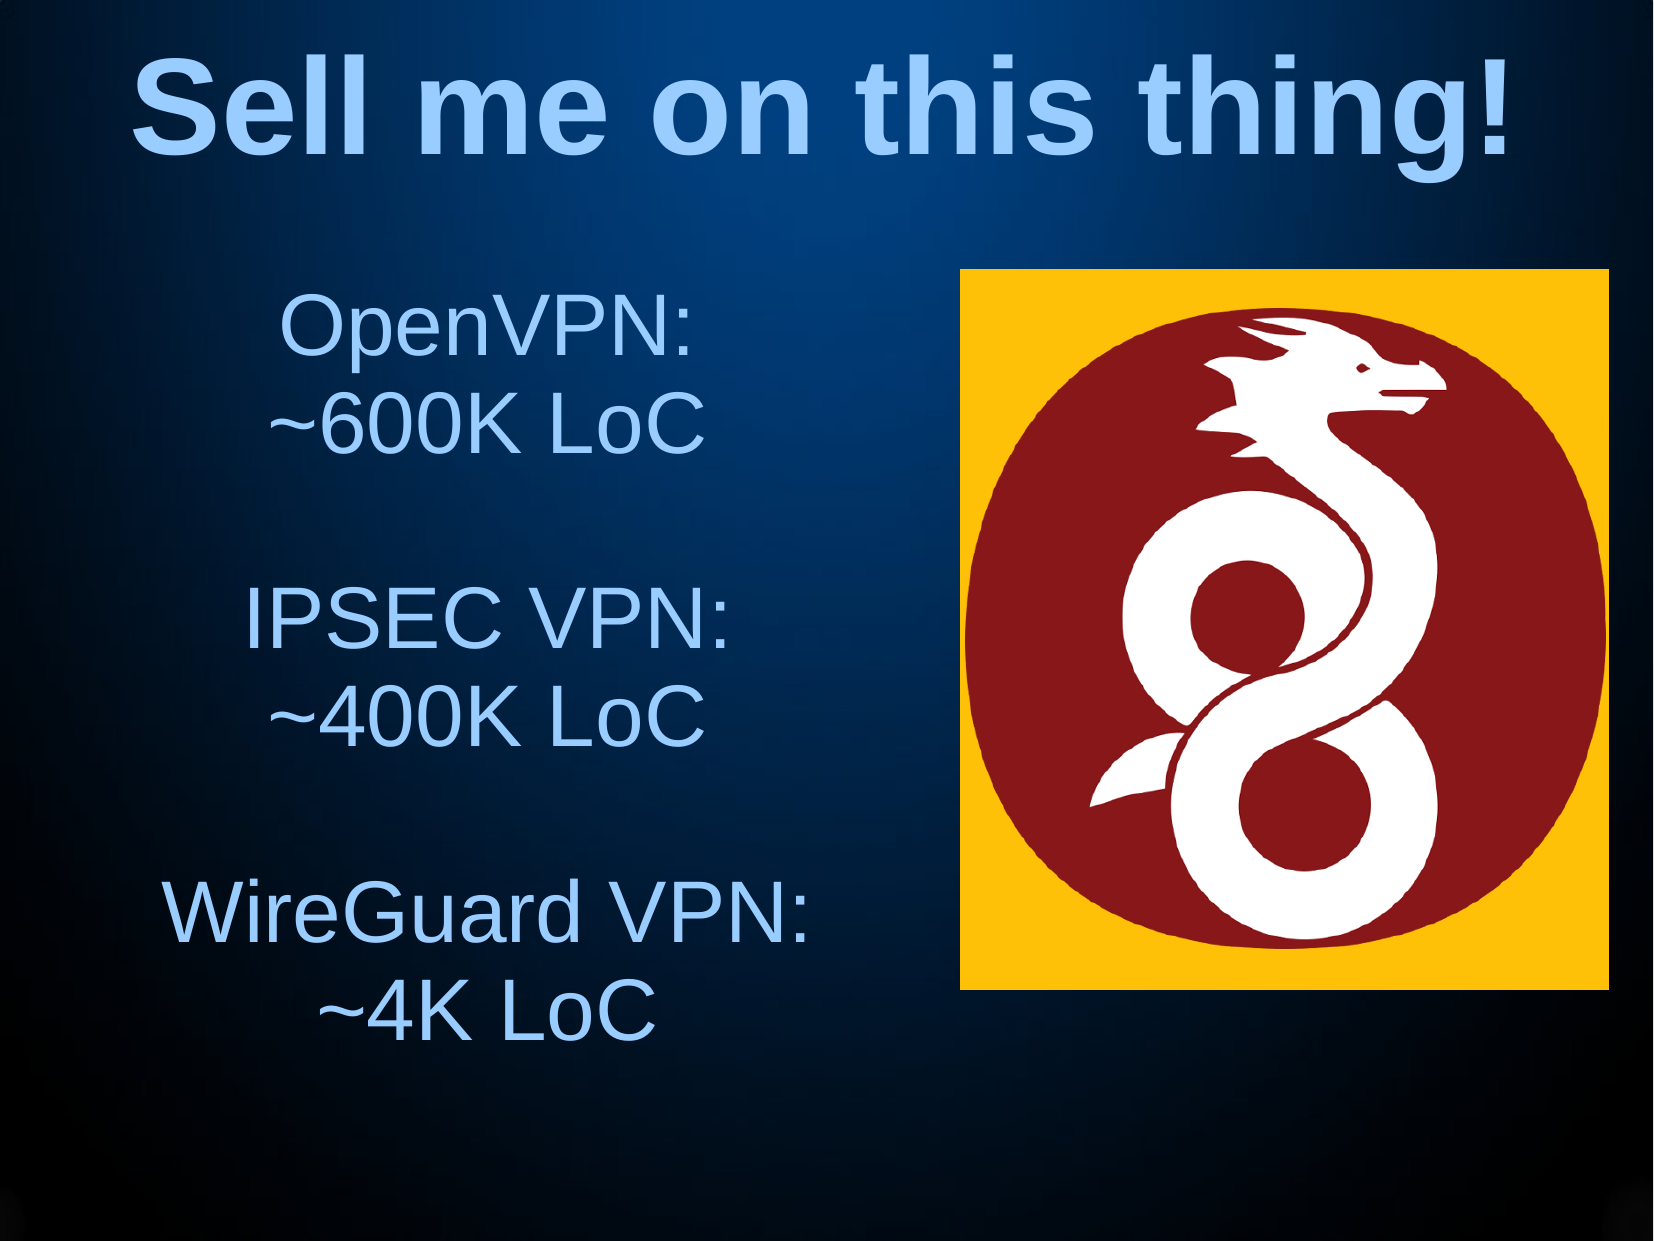

# Sell me on this thing!
OpenVPN:
~600K LoC
IPSEC VPN:
~400K LoC
WireGuard VPN:
~4K LoC